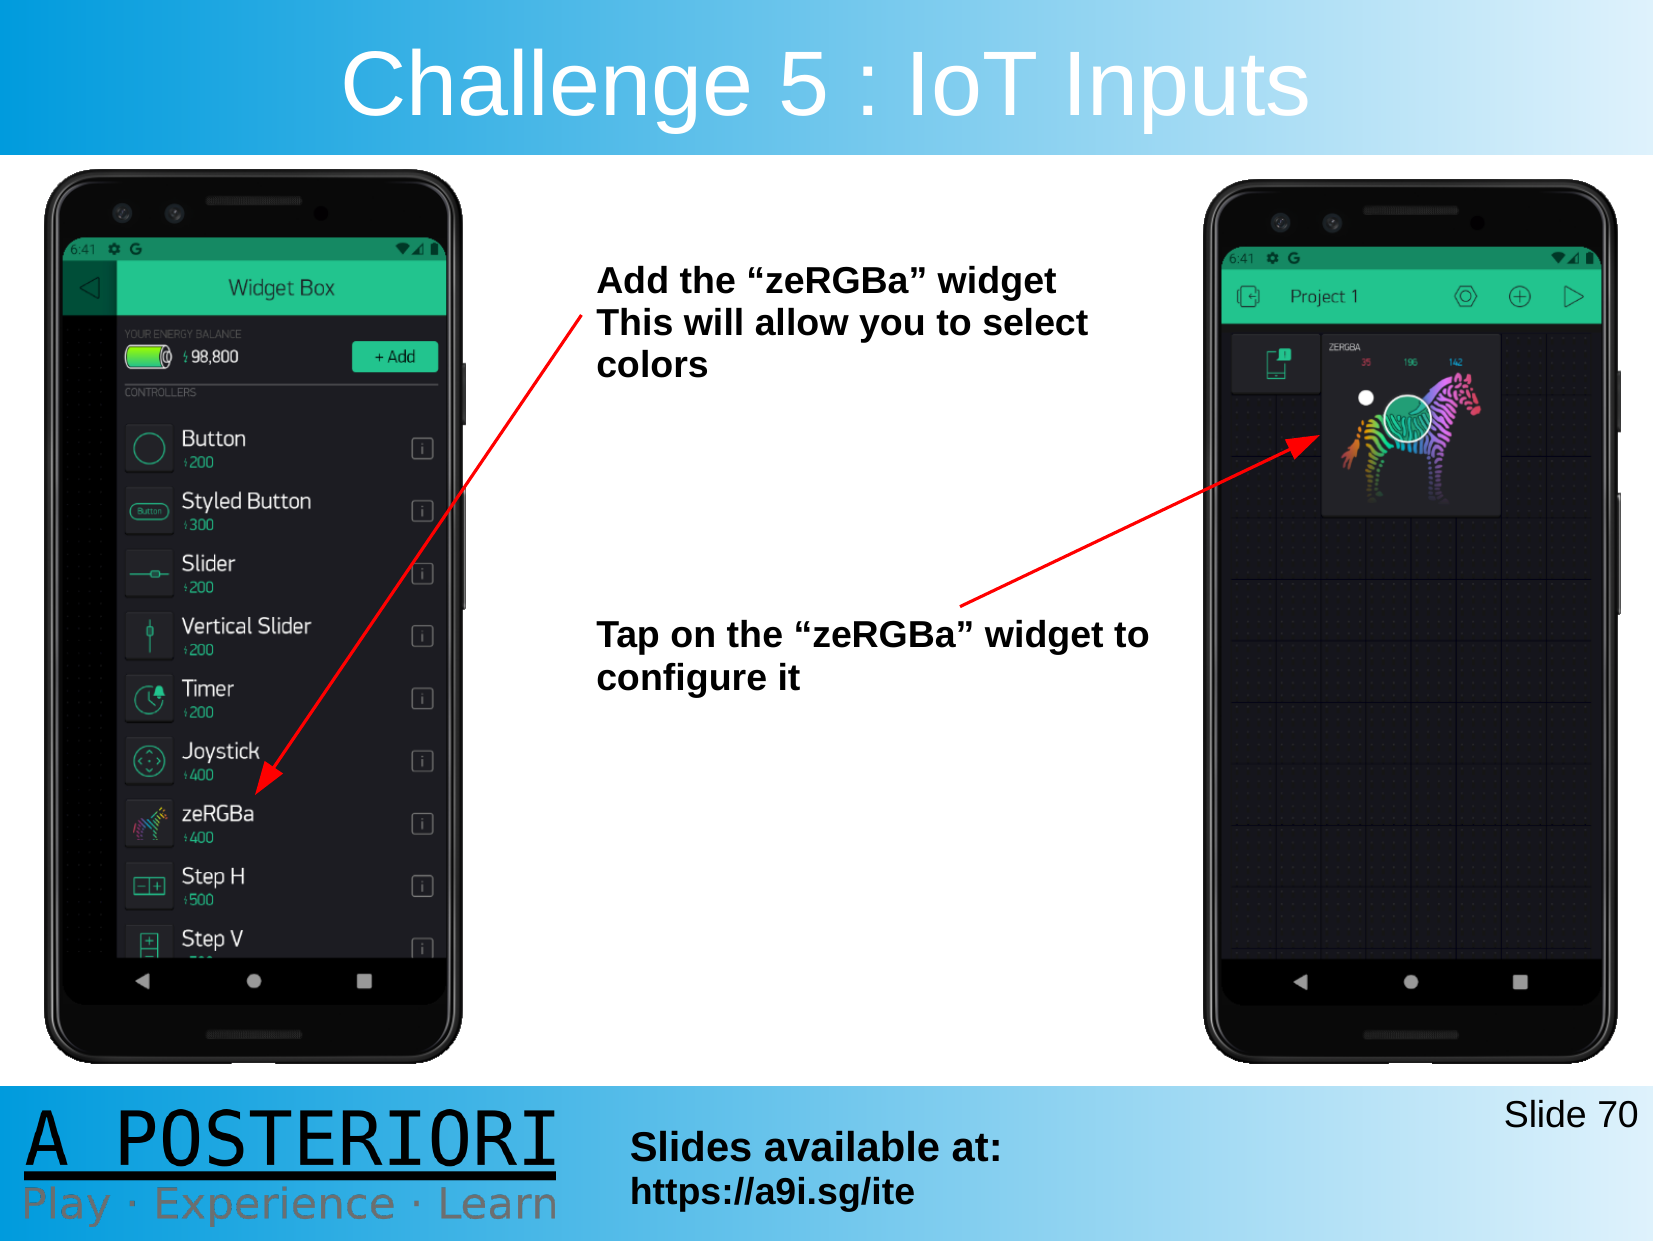

# Challenge 5 : IoT Inputs
Add the “zeRGBa” widget
This will allow you to select colors
Tap on the “zeRGBa” widget to configure it